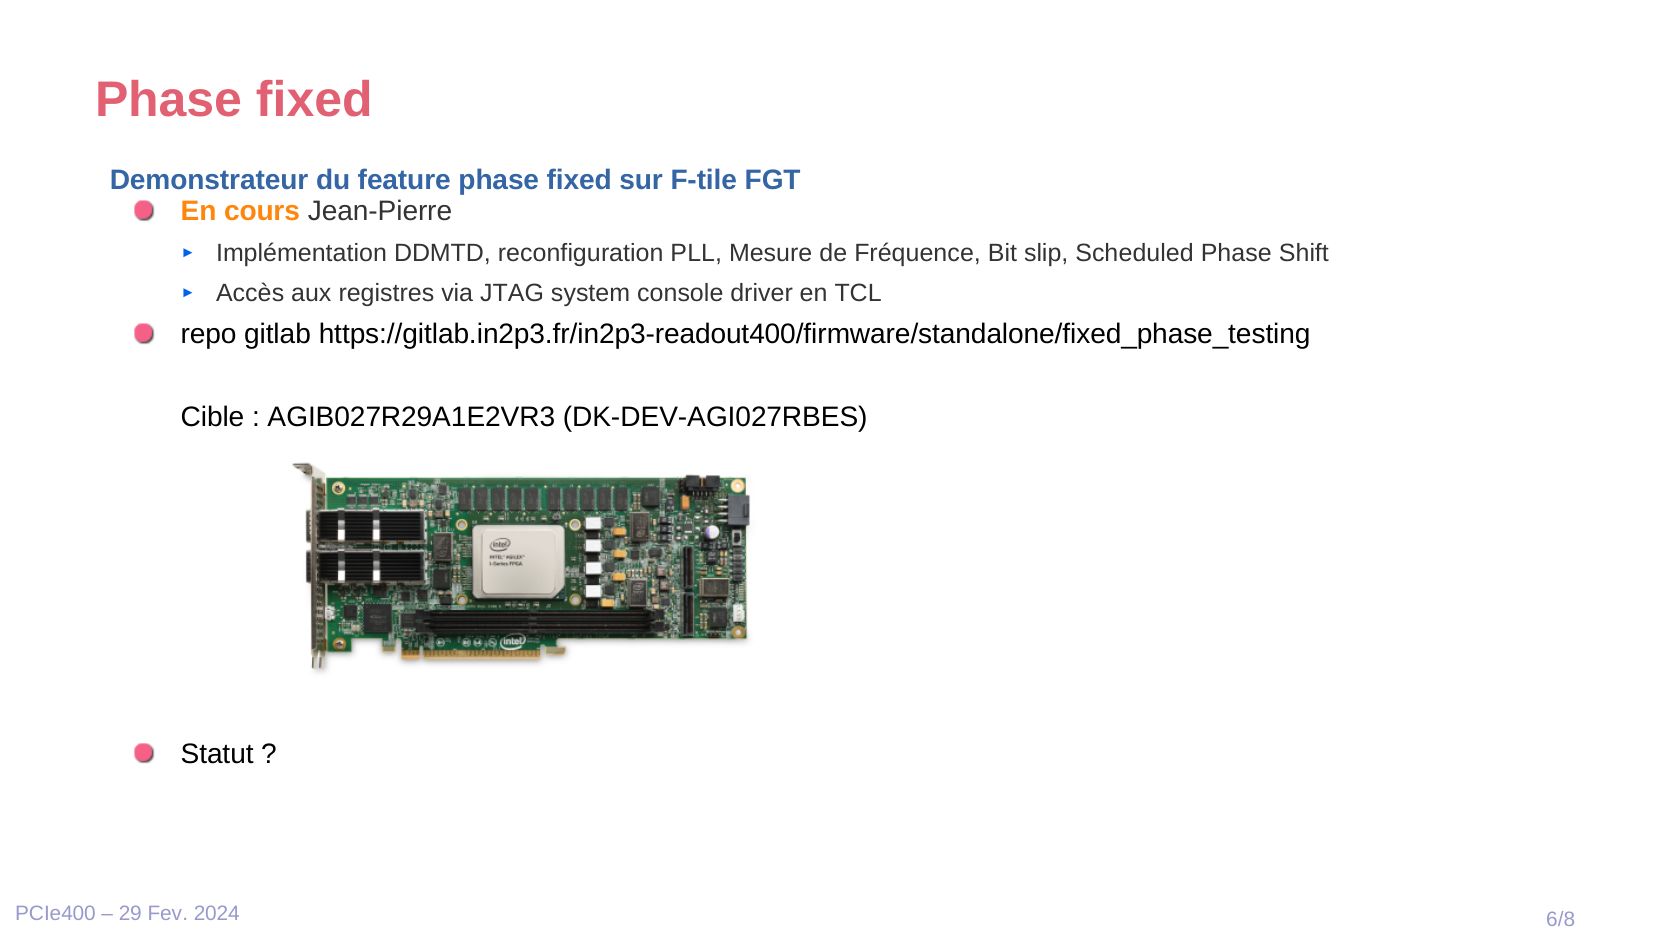

# Phase fixed
Demonstrateur du feature phase fixed sur F-tile FGT
En cours Jean-Pierre
Implémentation DDMTD, reconfiguration PLL, Mesure de Fréquence, Bit slip, Scheduled Phase Shift
Accès aux registres via JTAG system console driver en TCL
repo gitlab https://gitlab.in2p3.fr/in2p3-readout400/firmware/standalone/fixed_phase_testing
Cible : AGIB027R29A1E2VR3 (DK-DEV-AGI027RBES)
Statut ?